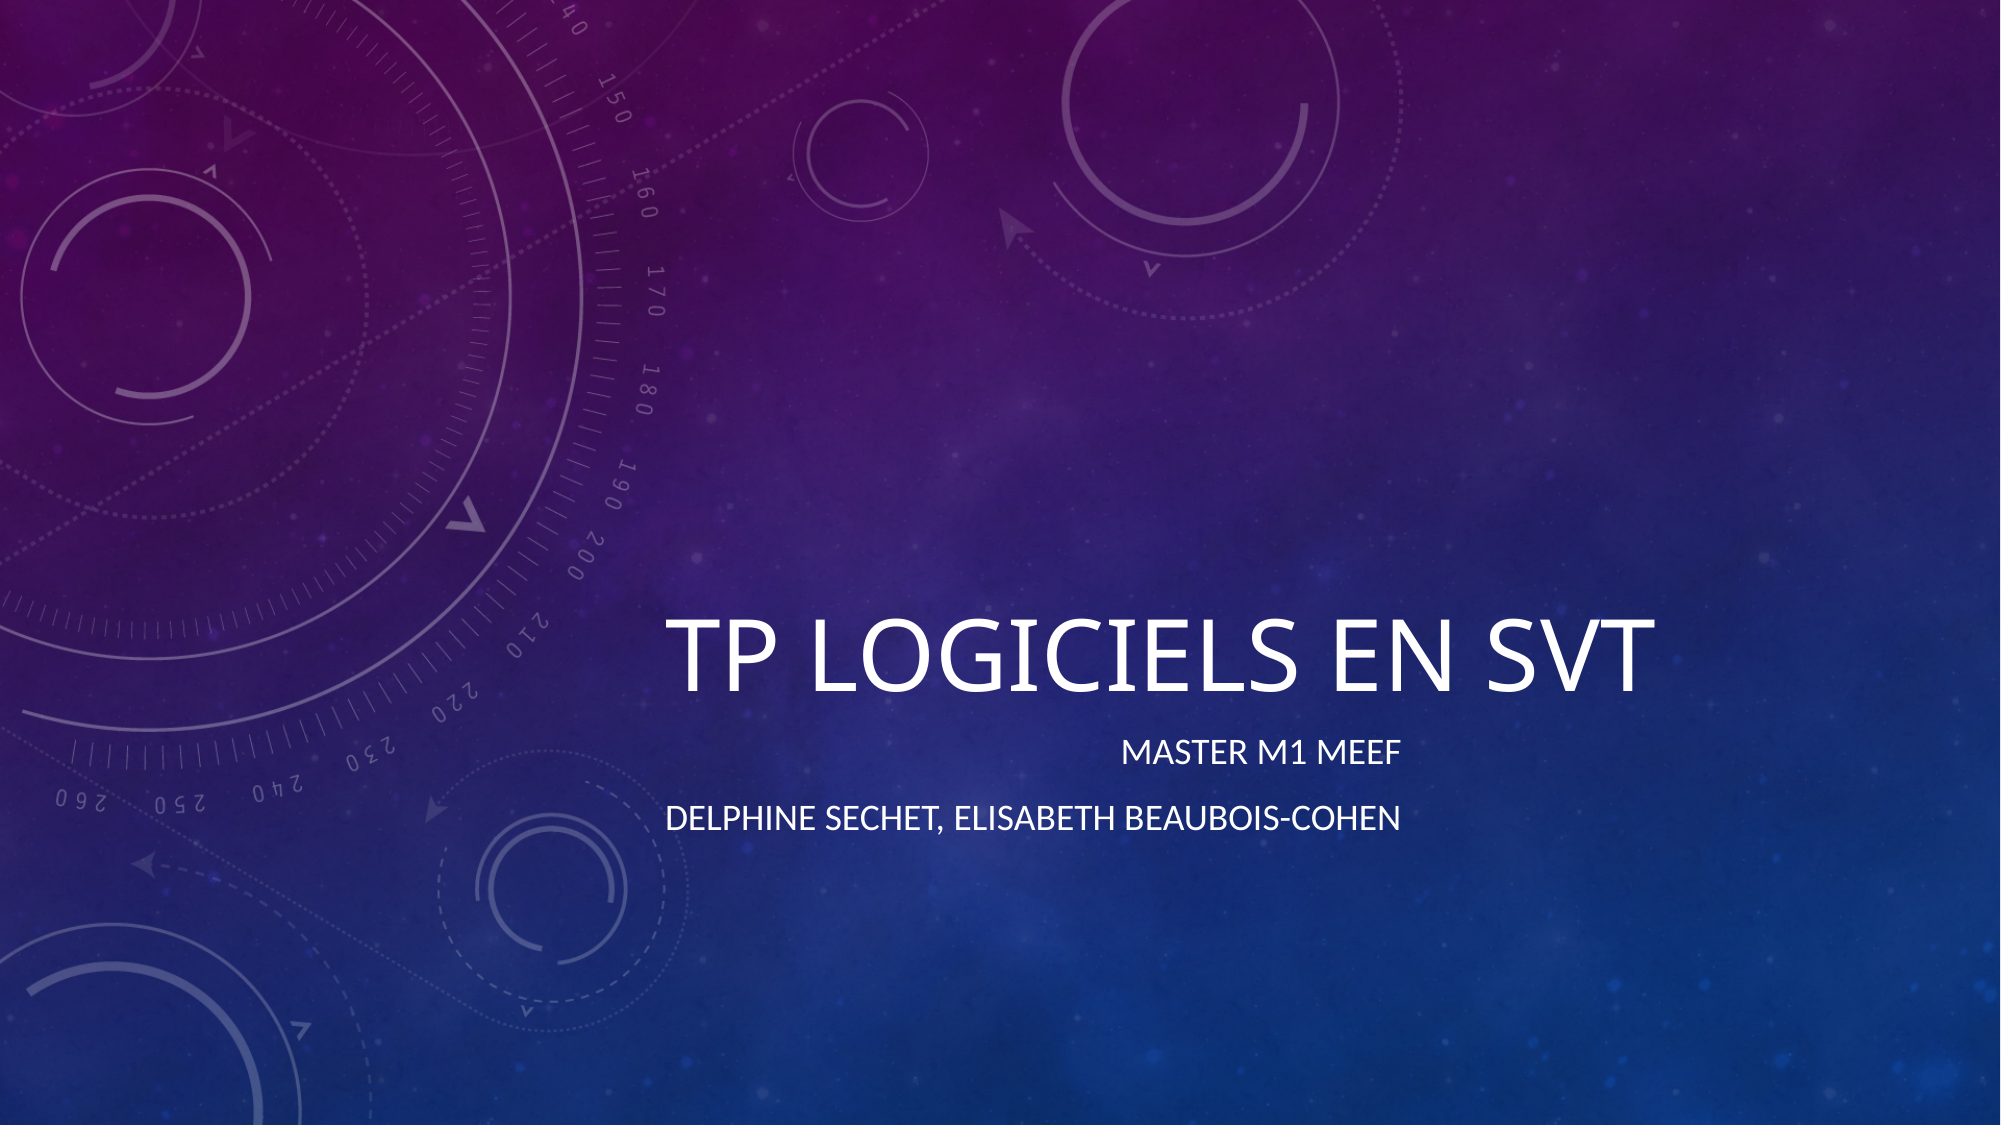

# TP LOGICIELS en svt
Master M1 MEEF
Delphine sechet, elisabeth Beaubois-cohen